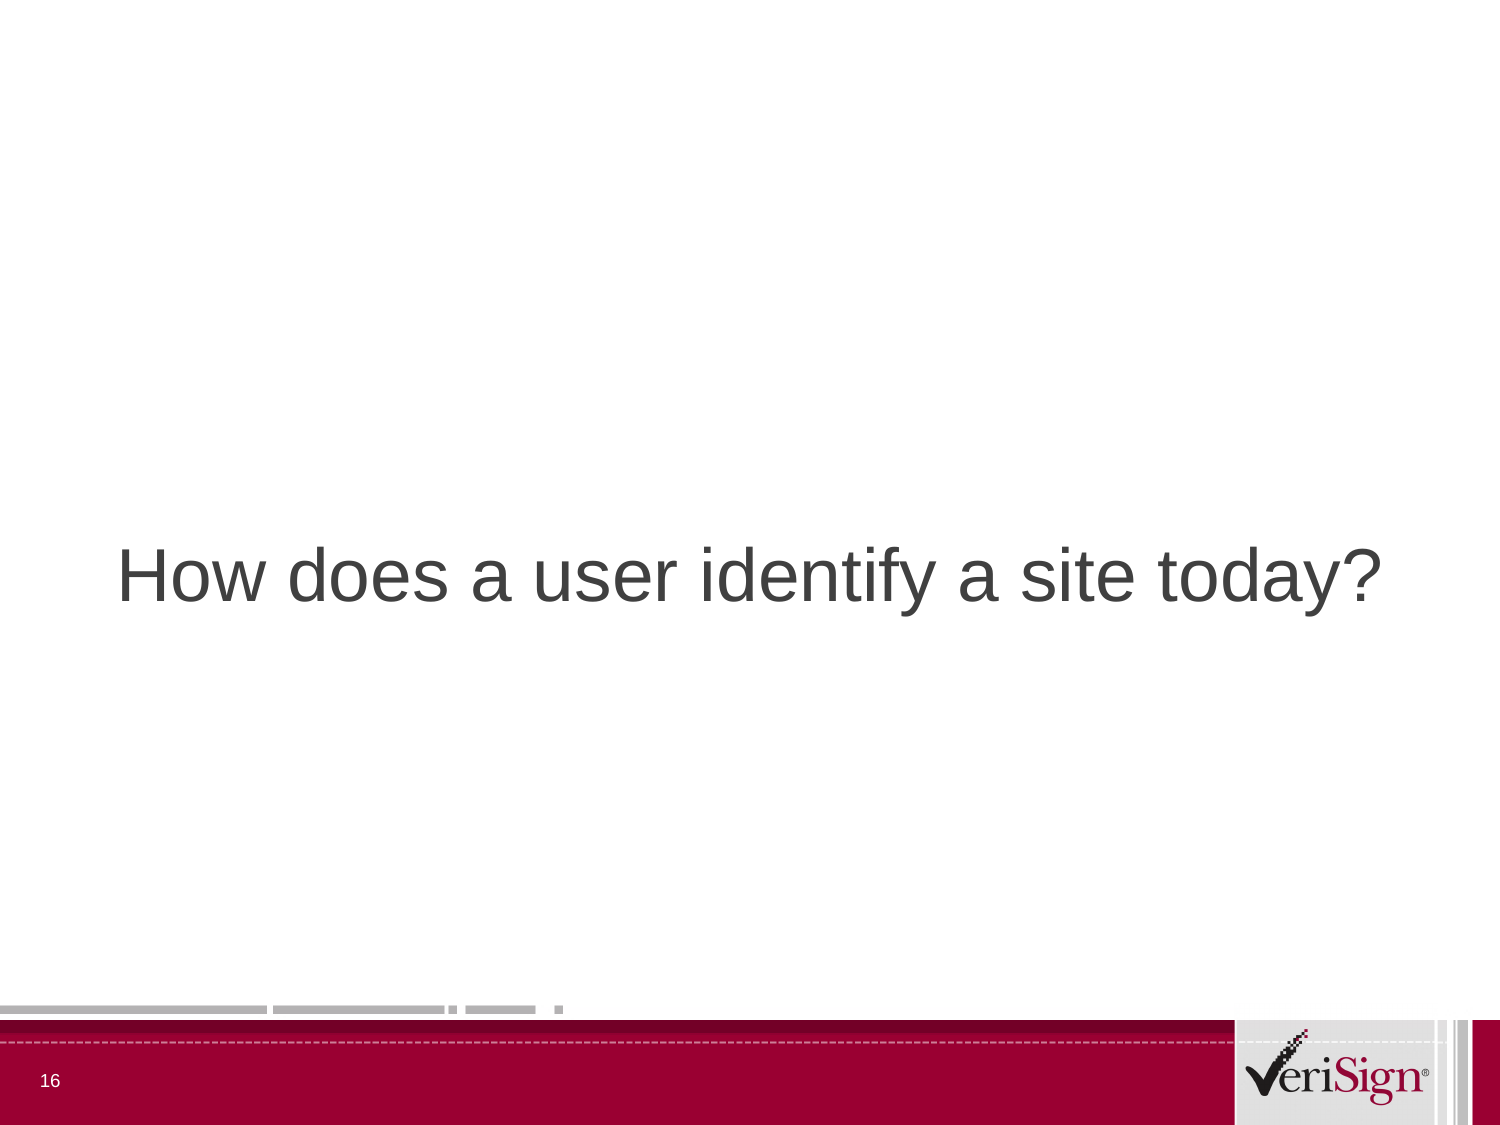

# How does a user identify a site today?
16